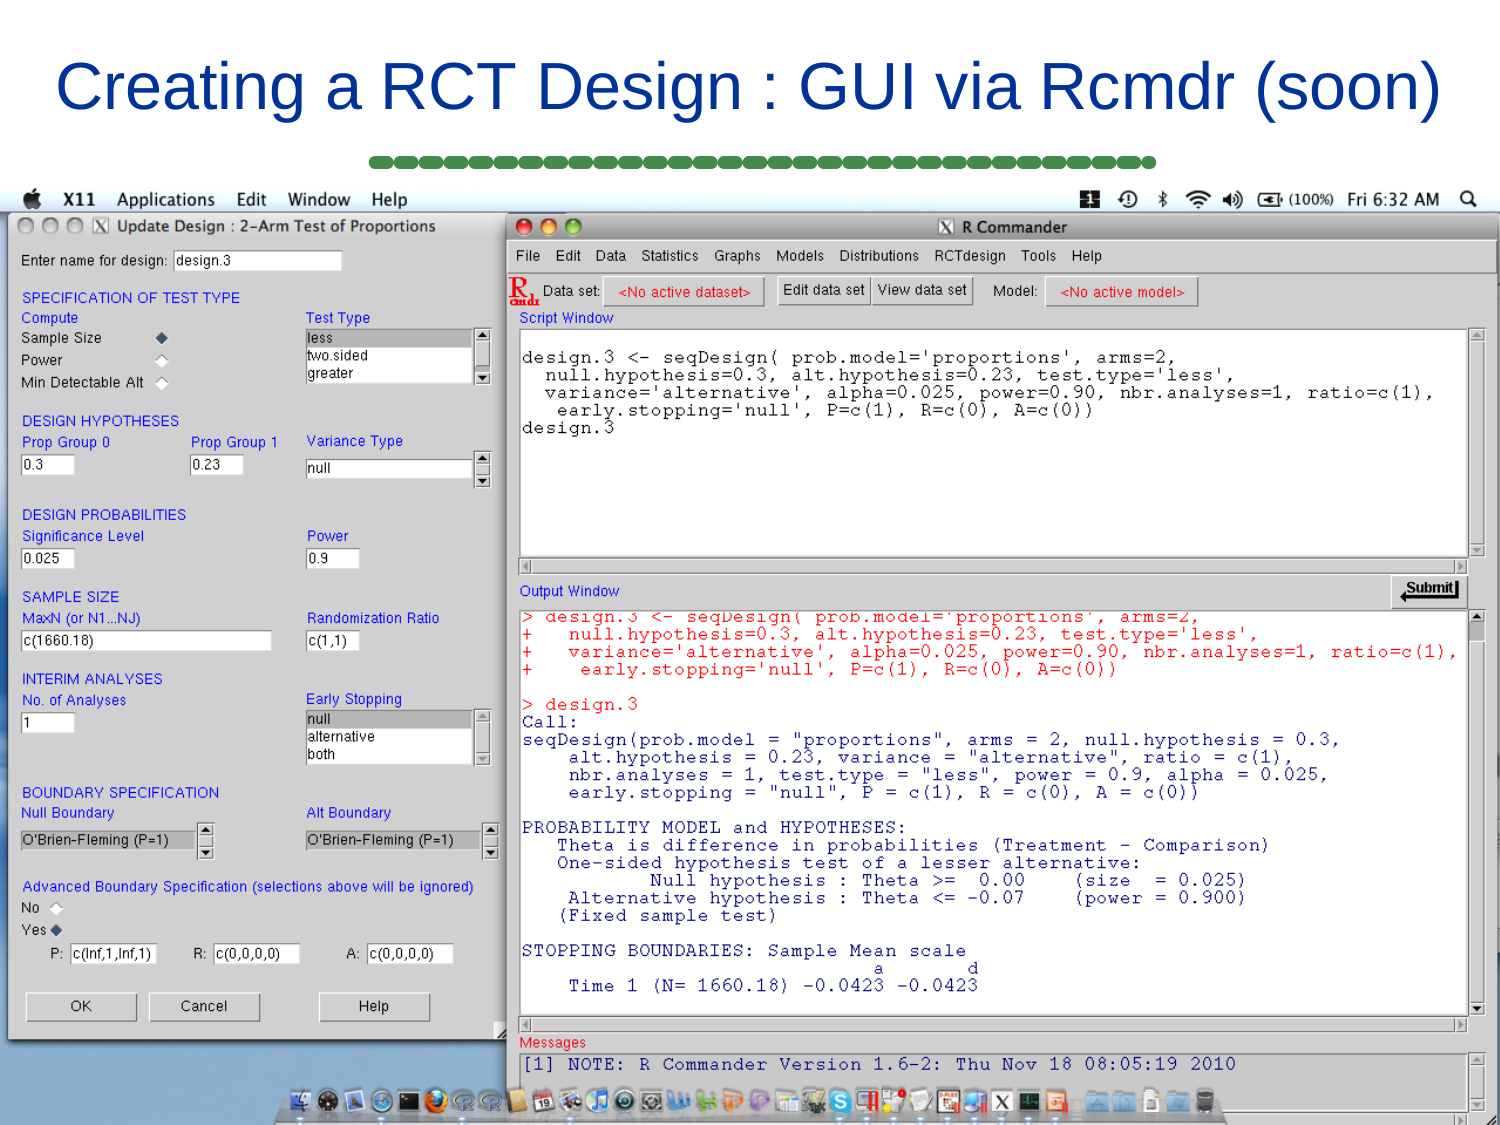

# Creating a RCT Design : GUI via Rcmdr (soon)
66